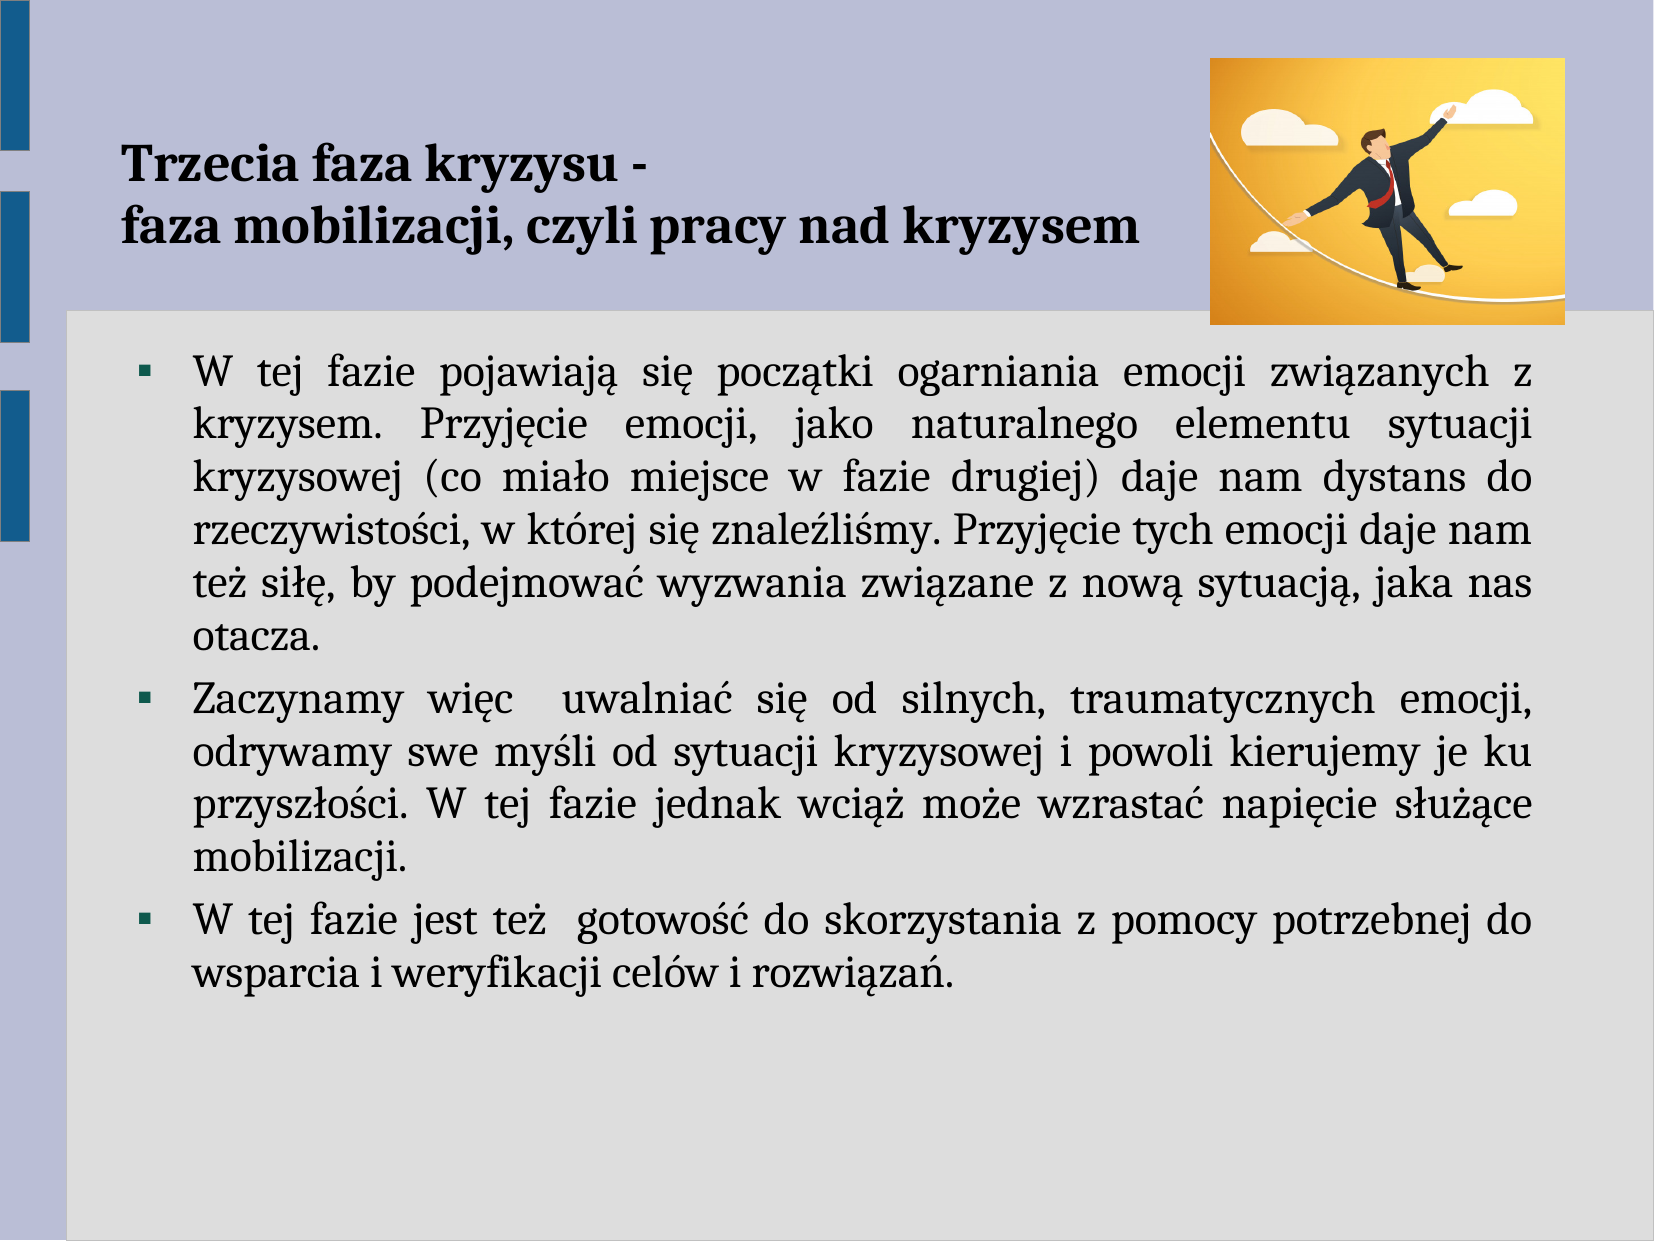

# Trzecia faza kryzysu - faza mobilizacji, czyli pracy nad kryzysem
W tej fazie pojawiają się początki ogarniania emocji związanych z kryzysem. Przyjęcie emocji, jako naturalnego elementu sytuacji kryzysowej (co miało miejsce w fazie drugiej) daje nam dystans do rzeczywistości, w której się znaleźliśmy. Przyjęcie tych emocji daje nam też siłę, by podejmować wyzwania związane z nową sytuacją, jaka nas otacza.
Zaczynamy więc uwalniać się od silnych, traumatycznych emocji, odrywamy swe myśli od sytuacji kryzysowej i powoli kierujemy je ku przyszłości. W tej fazie jednak wciąż może wzrastać napięcie służące mobilizacji.
W tej fazie jest też gotowość do skorzystania z pomocy potrzebnej do wsparcia i weryfikacji celów i rozwiązań.